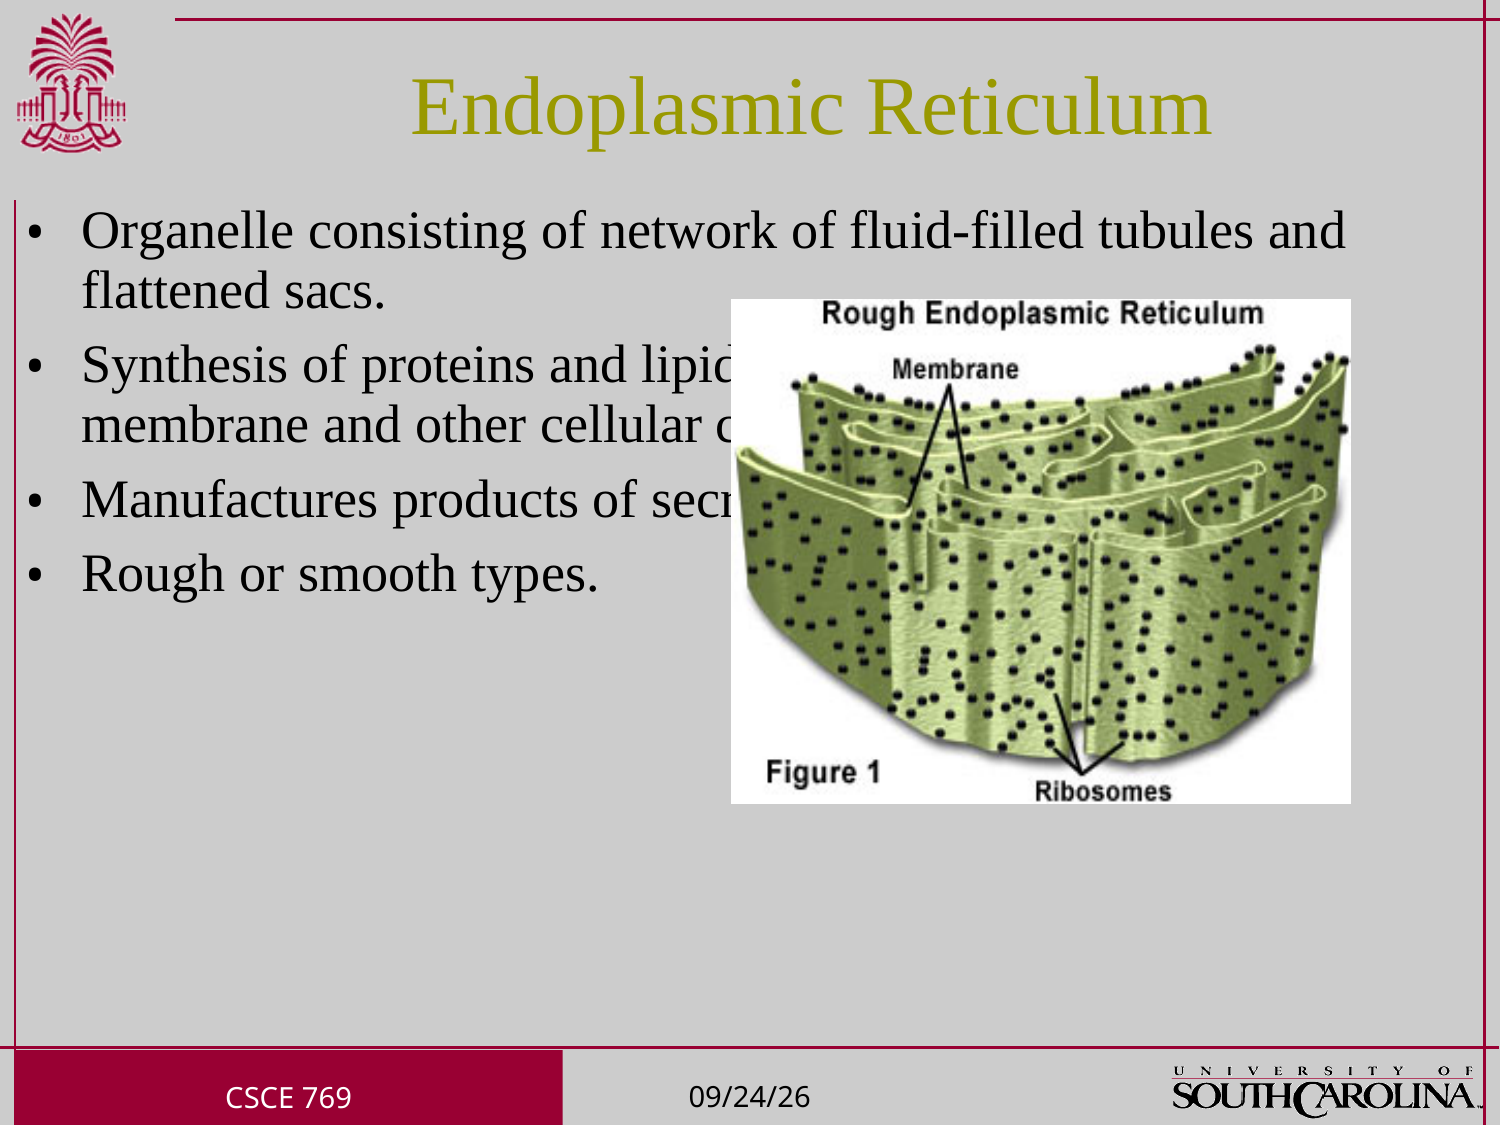

# Endoplasmic Reticulum
Organelle consisting of network of fluid-filled tubules and flattened sacs.
Synthesis of proteins and lipids for formation of new cell membrane and other cellular components.
Manufactures products of secretion.
Rough or smooth types.